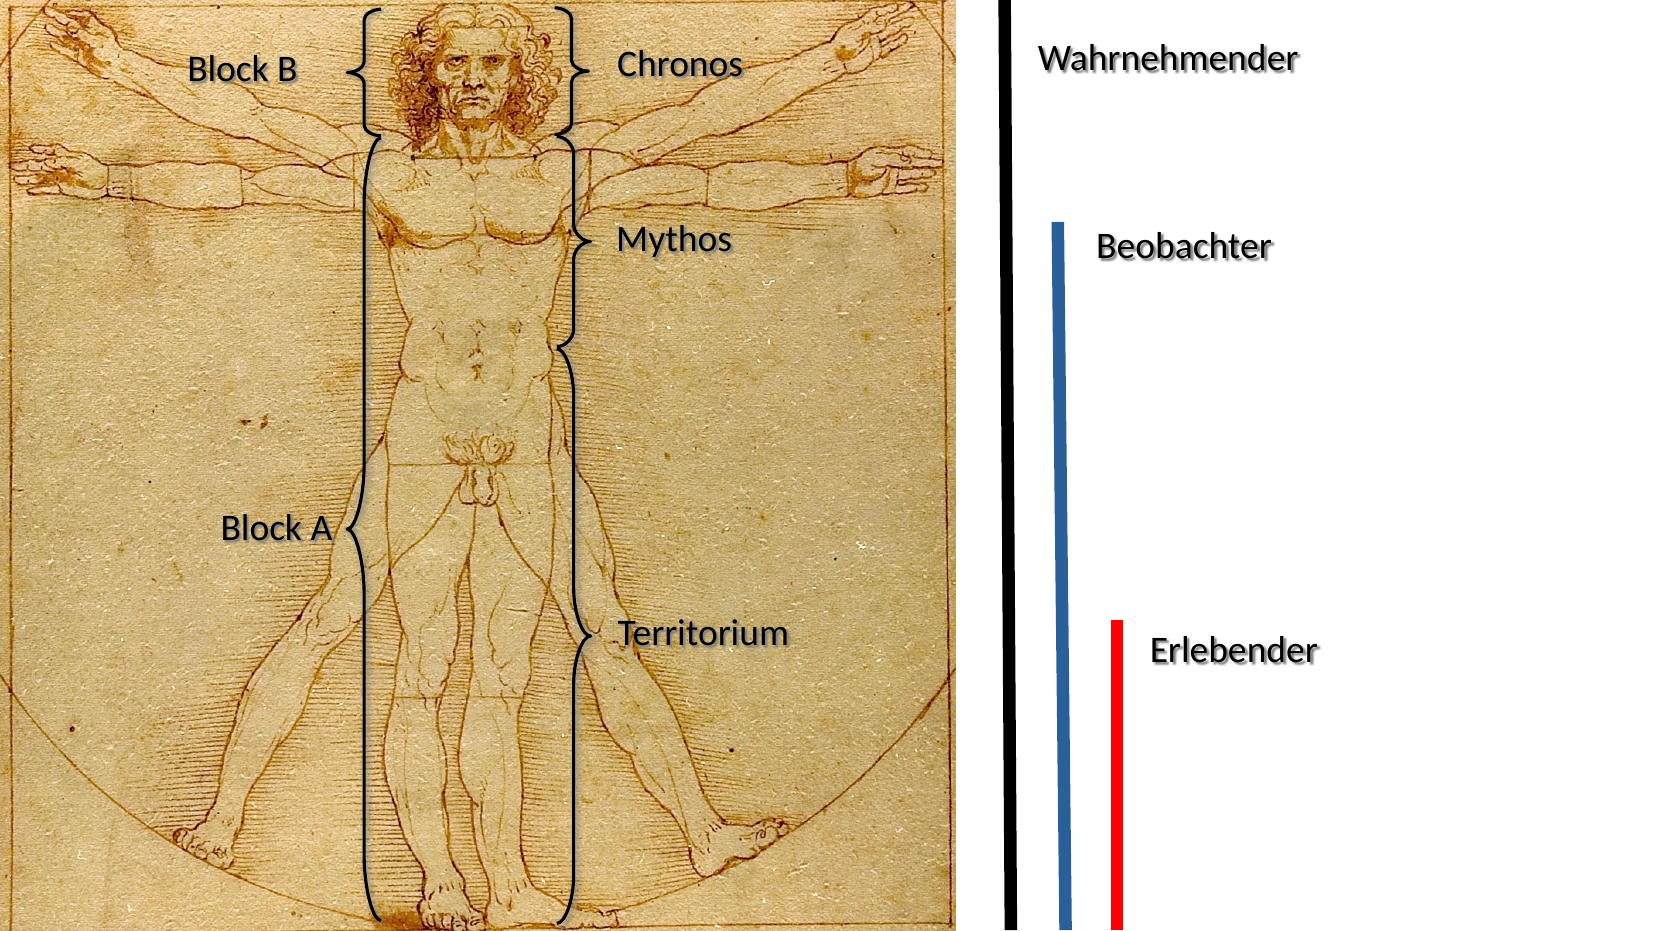

Wahrnehmender
Chronos
Block B
Mythos
Beobachter
Block A
Territorium
Erlebender